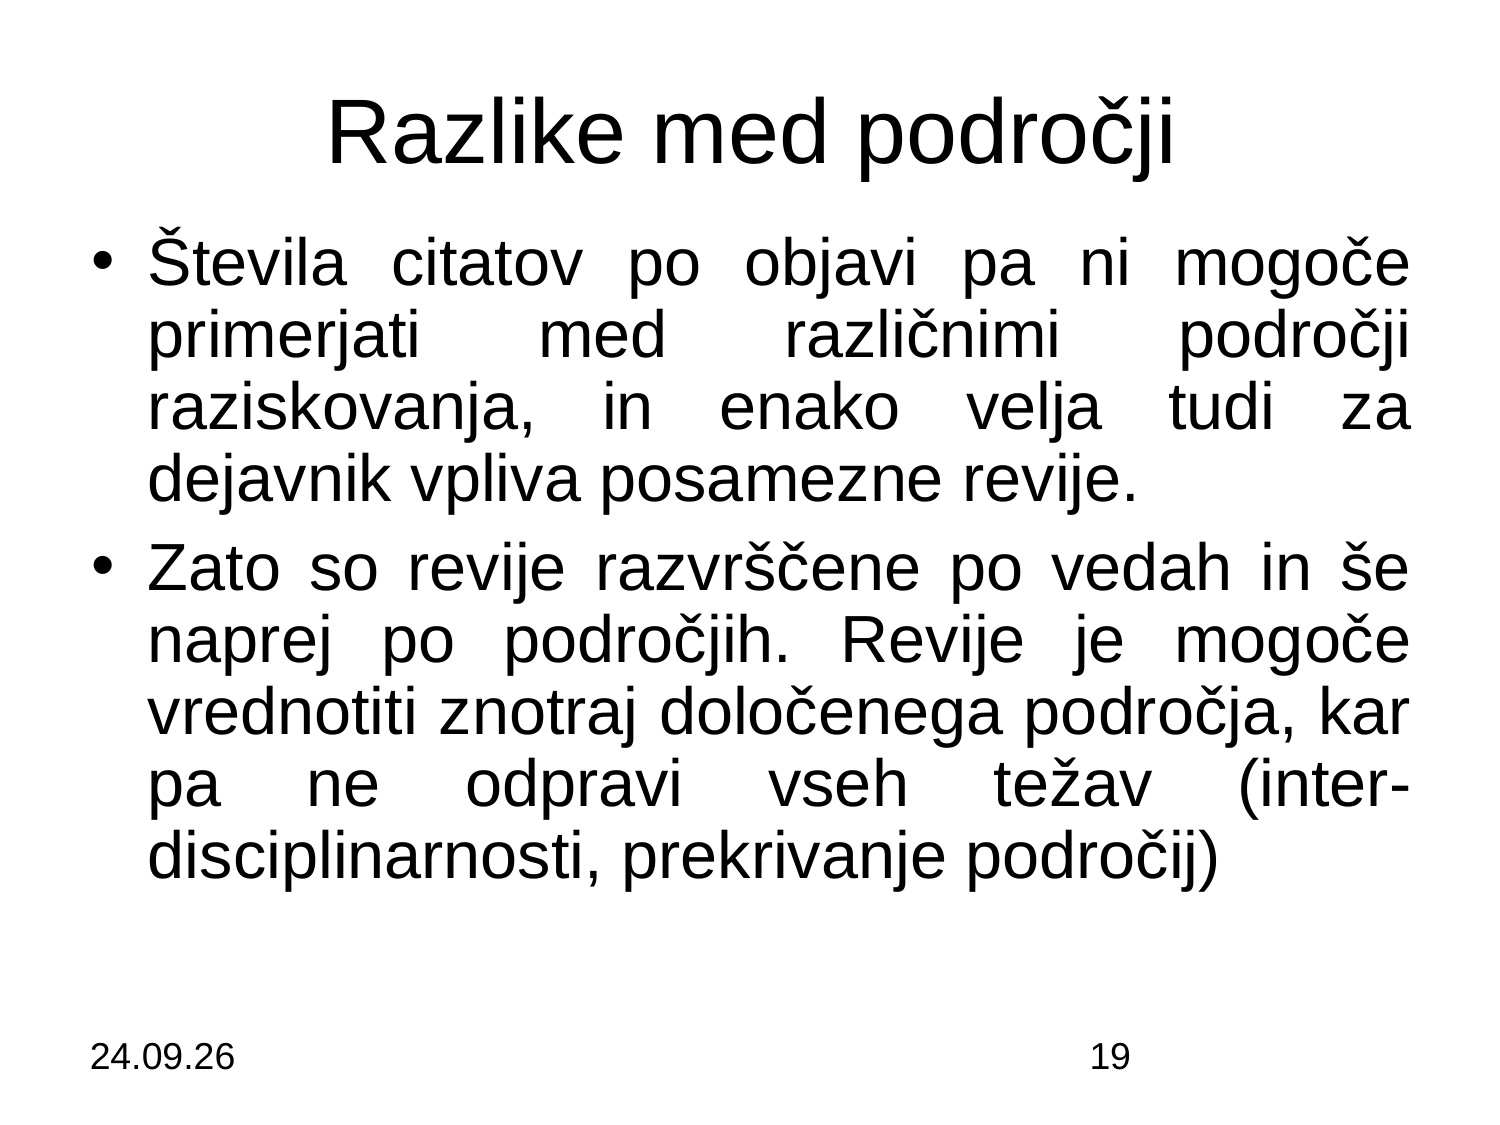

Razlike med področji
Števila citatov po objavi pa ni mogoče primerjati med različnimi področji raziskovanja, in enako velja tudi za dejavnik vpliva posamezne revije.
Zato so revije razvrščene po vedah in še naprej po področjih. Revije je mogoče vrednotiti znotraj določenega področja, kar pa ne odpravi vseh težav (inter-disciplinarnosti, prekrivanje področij)
19